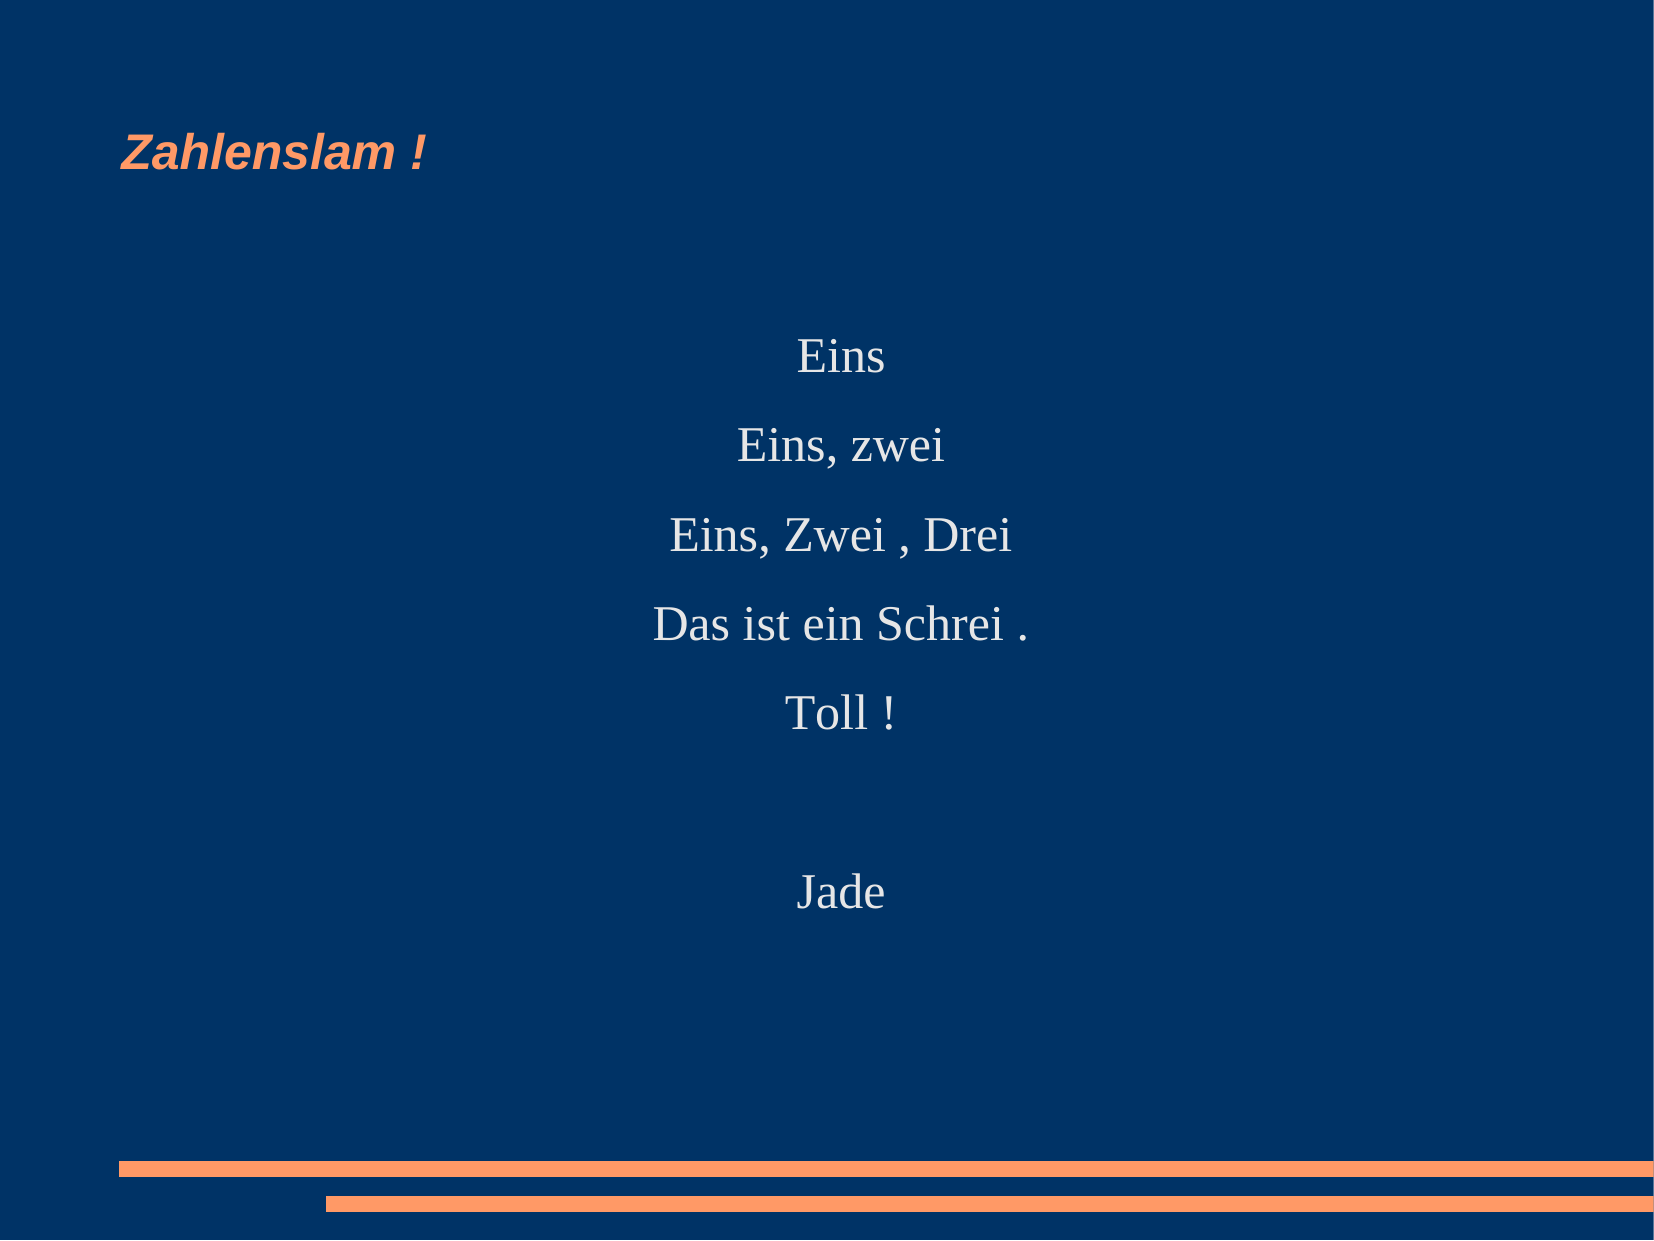

# Zahlenslam !
Eins
Eins, zwei
Eins, Zwei , Drei
Das ist ein Schrei .
Toll !
Jade